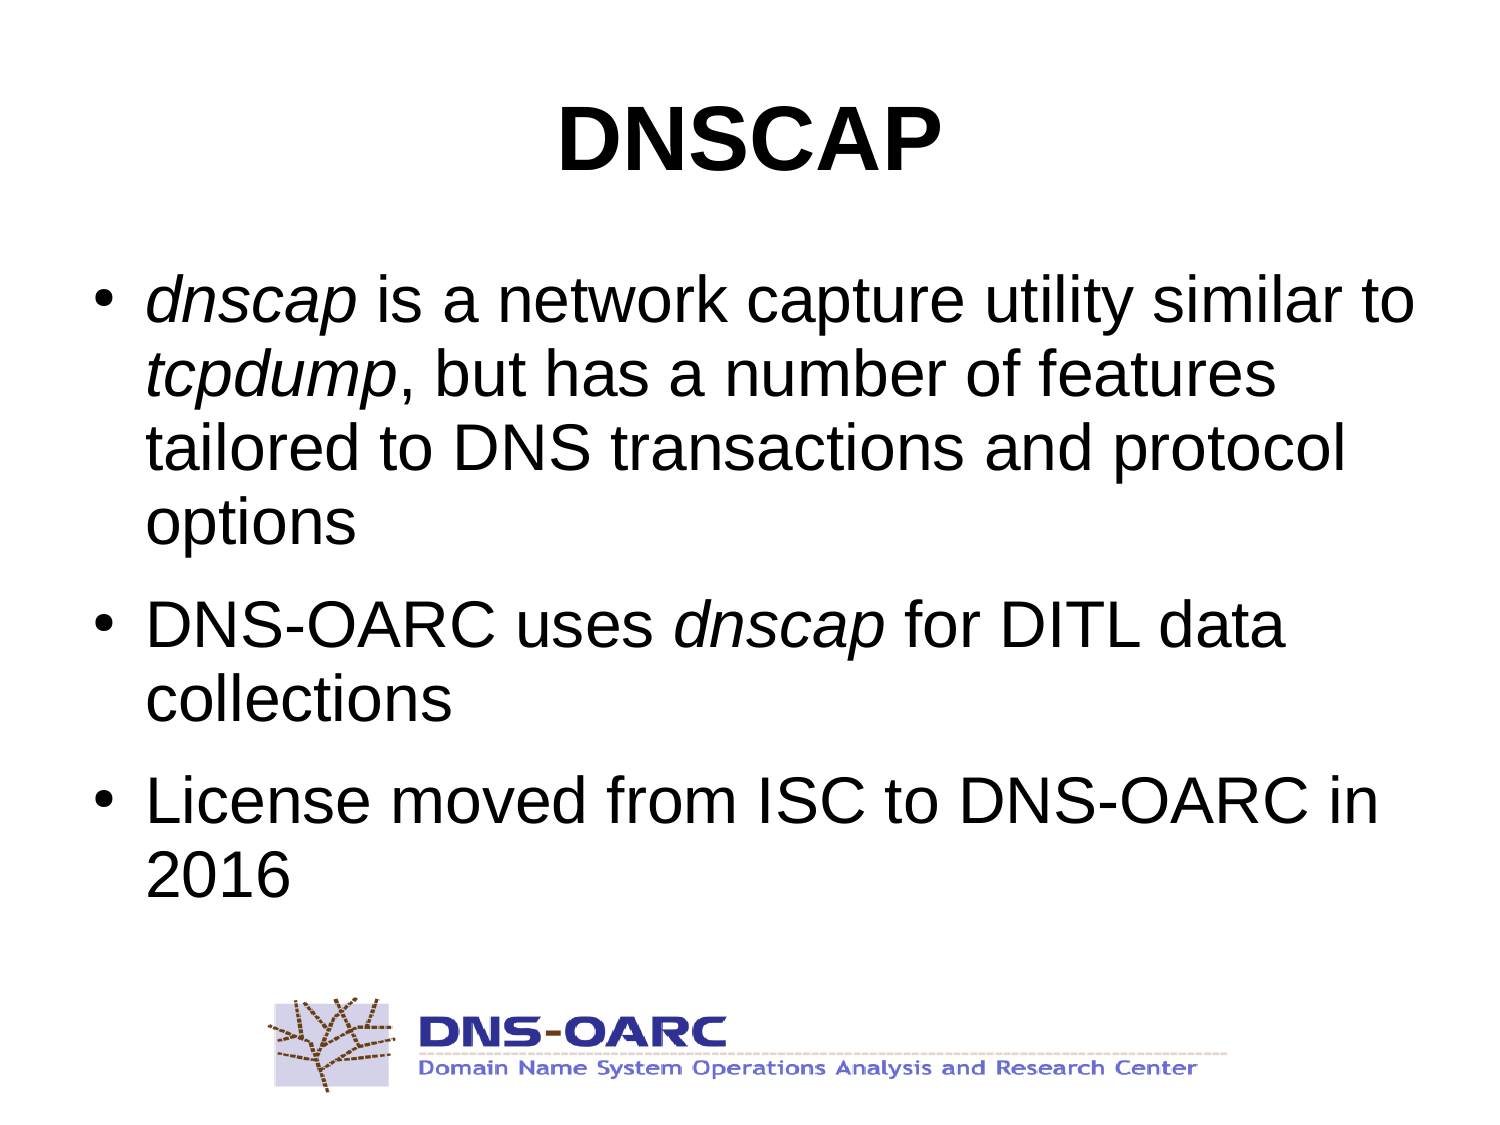

# DNSCAP
dnscap is a network capture utility similar to tcpdump, but has a number of features tailored to DNS transactions and protocol options
DNS-OARC uses dnscap for DITL data collections
License moved from ISC to DNS-OARC in 2016